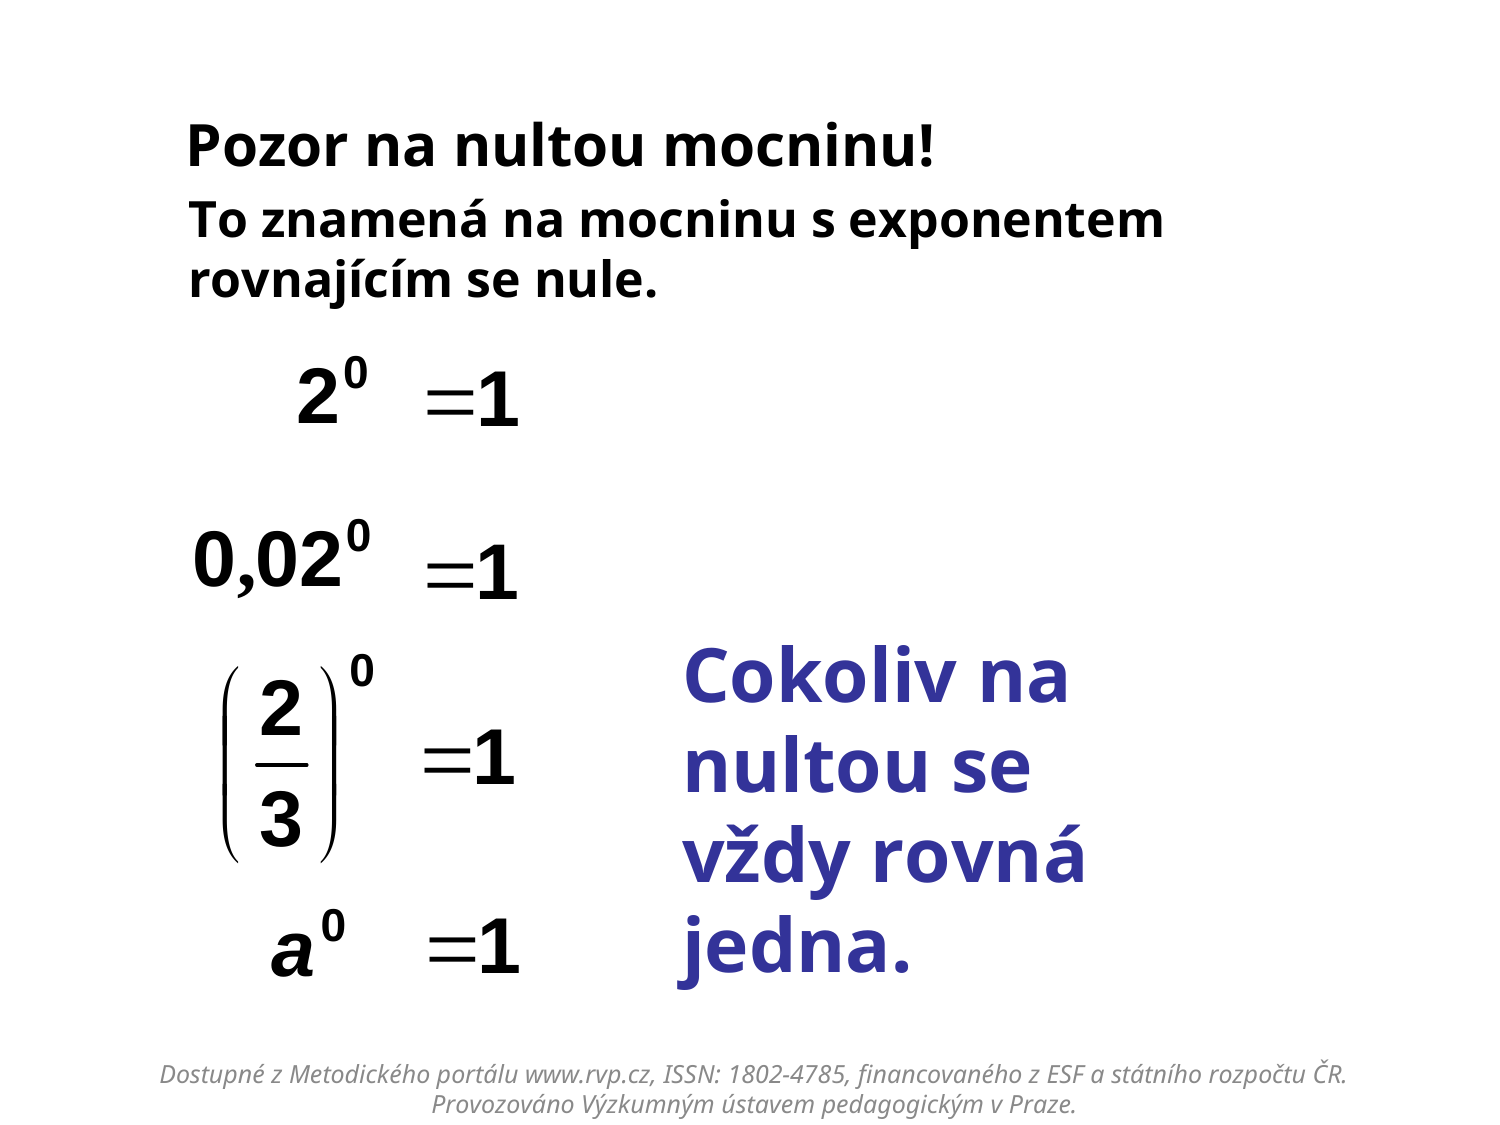

Pozor na nultou mocninu!
To znamená na mocninu s exponentem rovnajícím se nule.
Cokoliv na nultou se vždy rovná jedna.